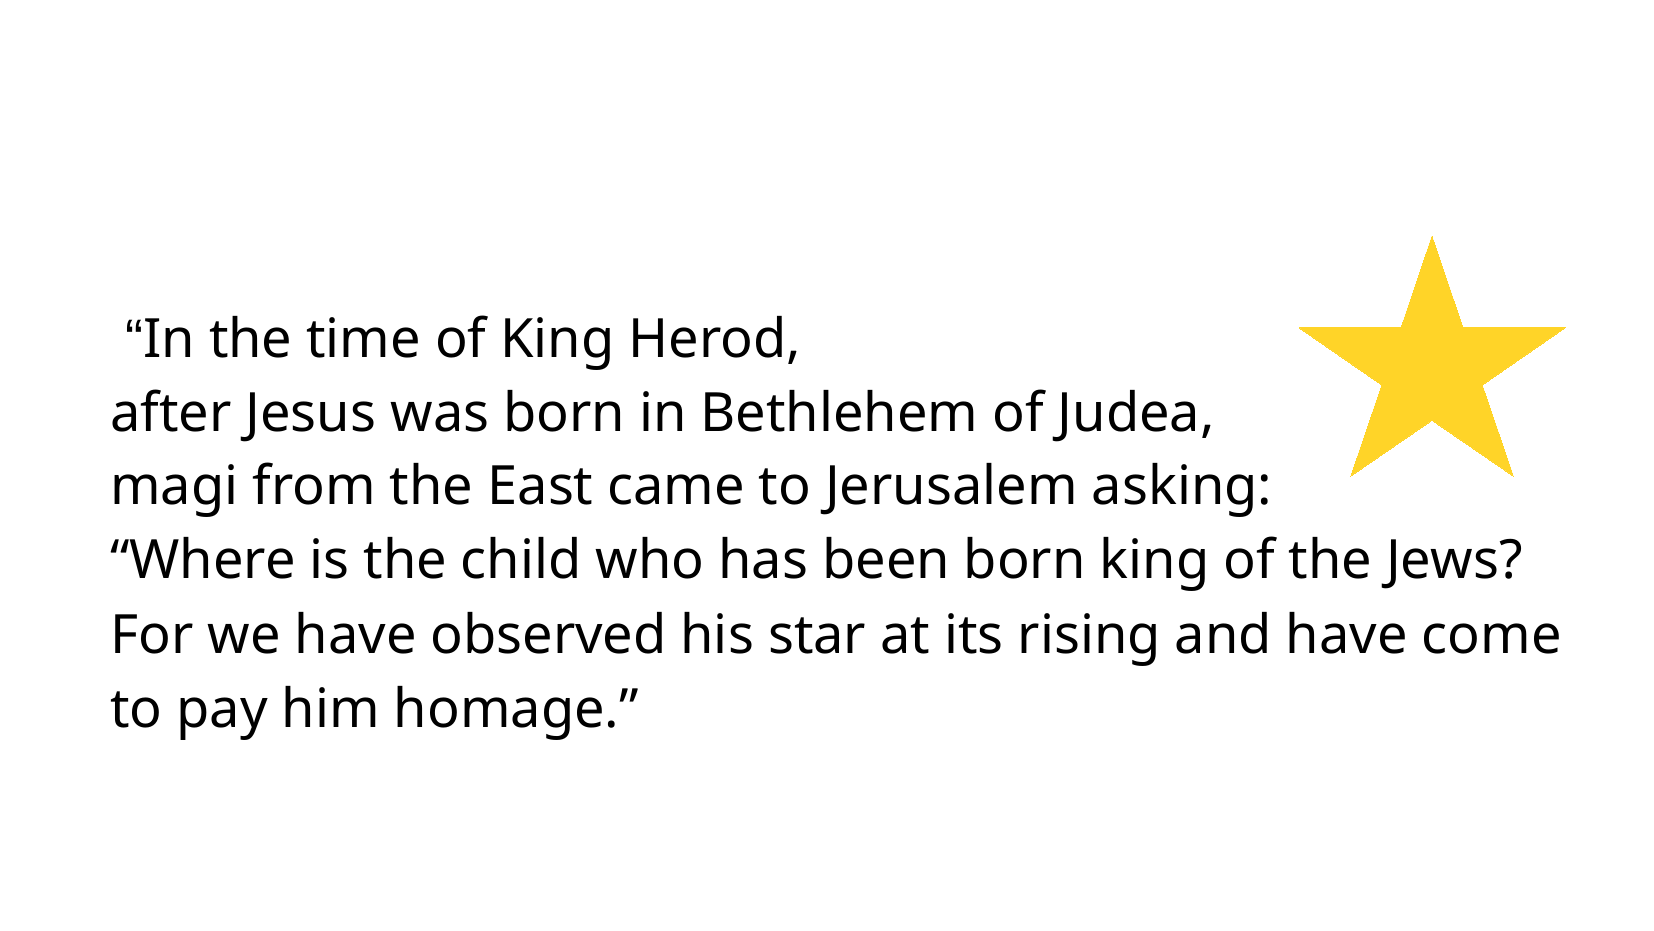

“In the time of King Herod,
after Jesus was born in Bethlehem of Judea,
magi from the East came to Jerusalem asking:
“Where is the child who has been born king of the Jews?
For we have observed his star at its rising and have come
to pay him homage.”